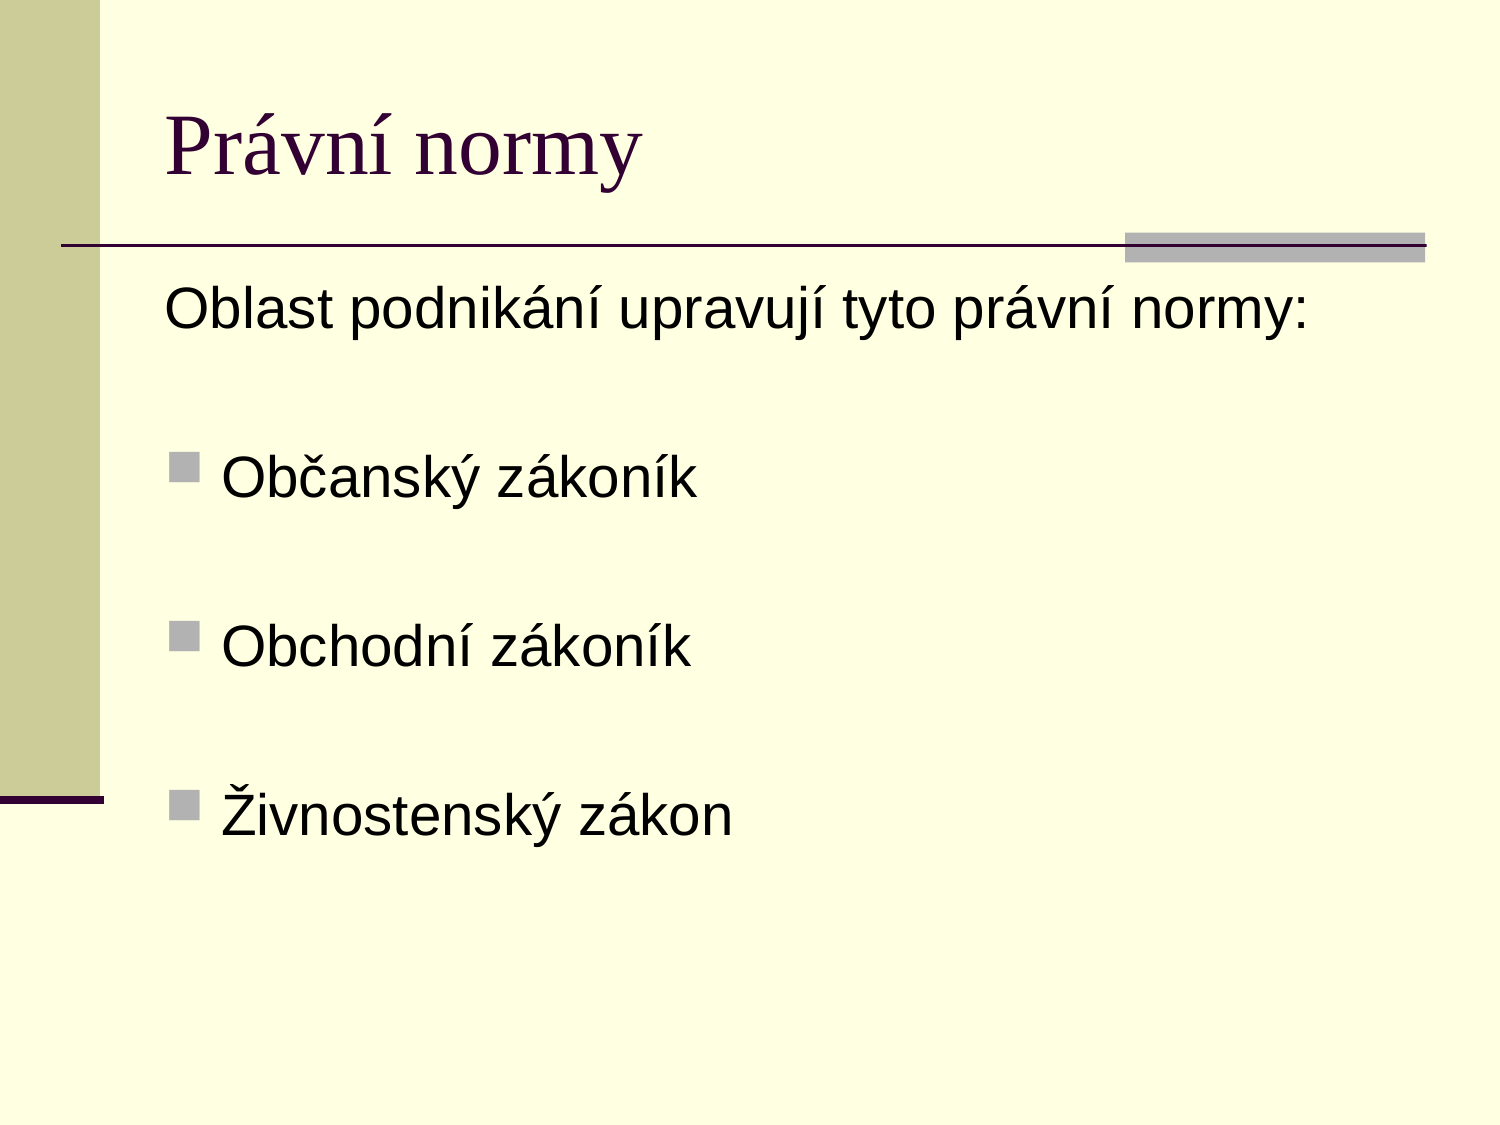

# Právní normy
Oblast podnikání upravují tyto právní normy:
Občanský zákoník
Obchodní zákoník
Živnostenský zákon